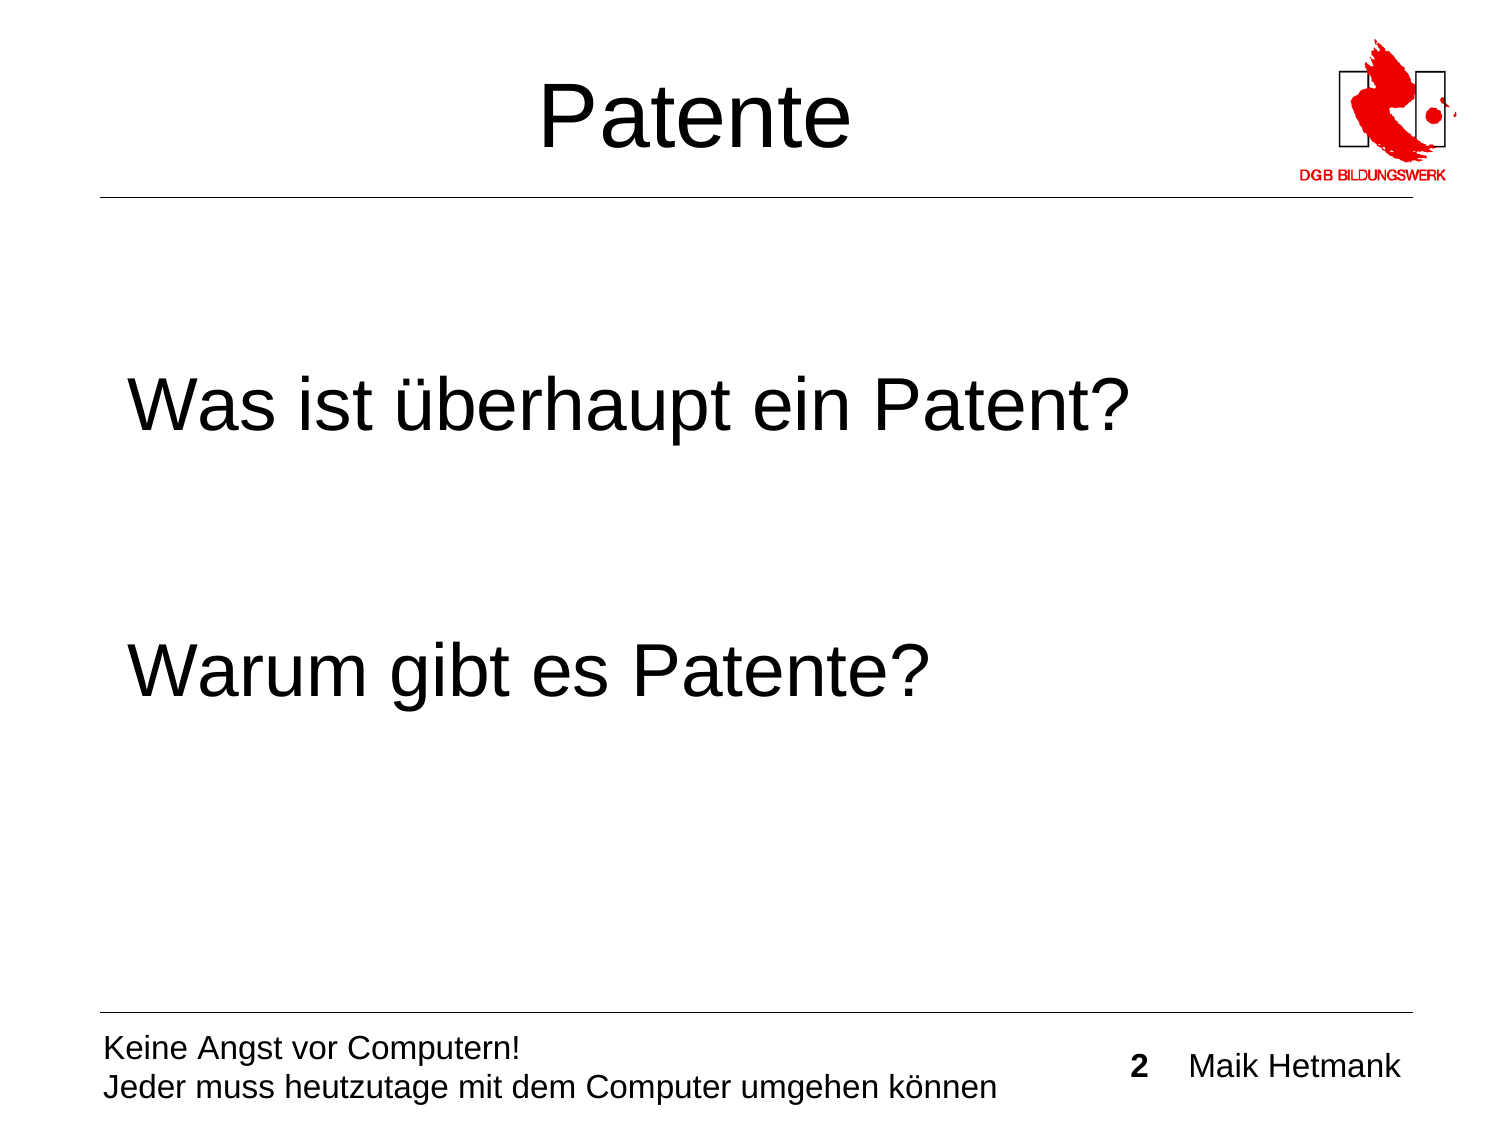

# Patente
Was ist überhaupt ein Patent?
Warum gibt es Patente?